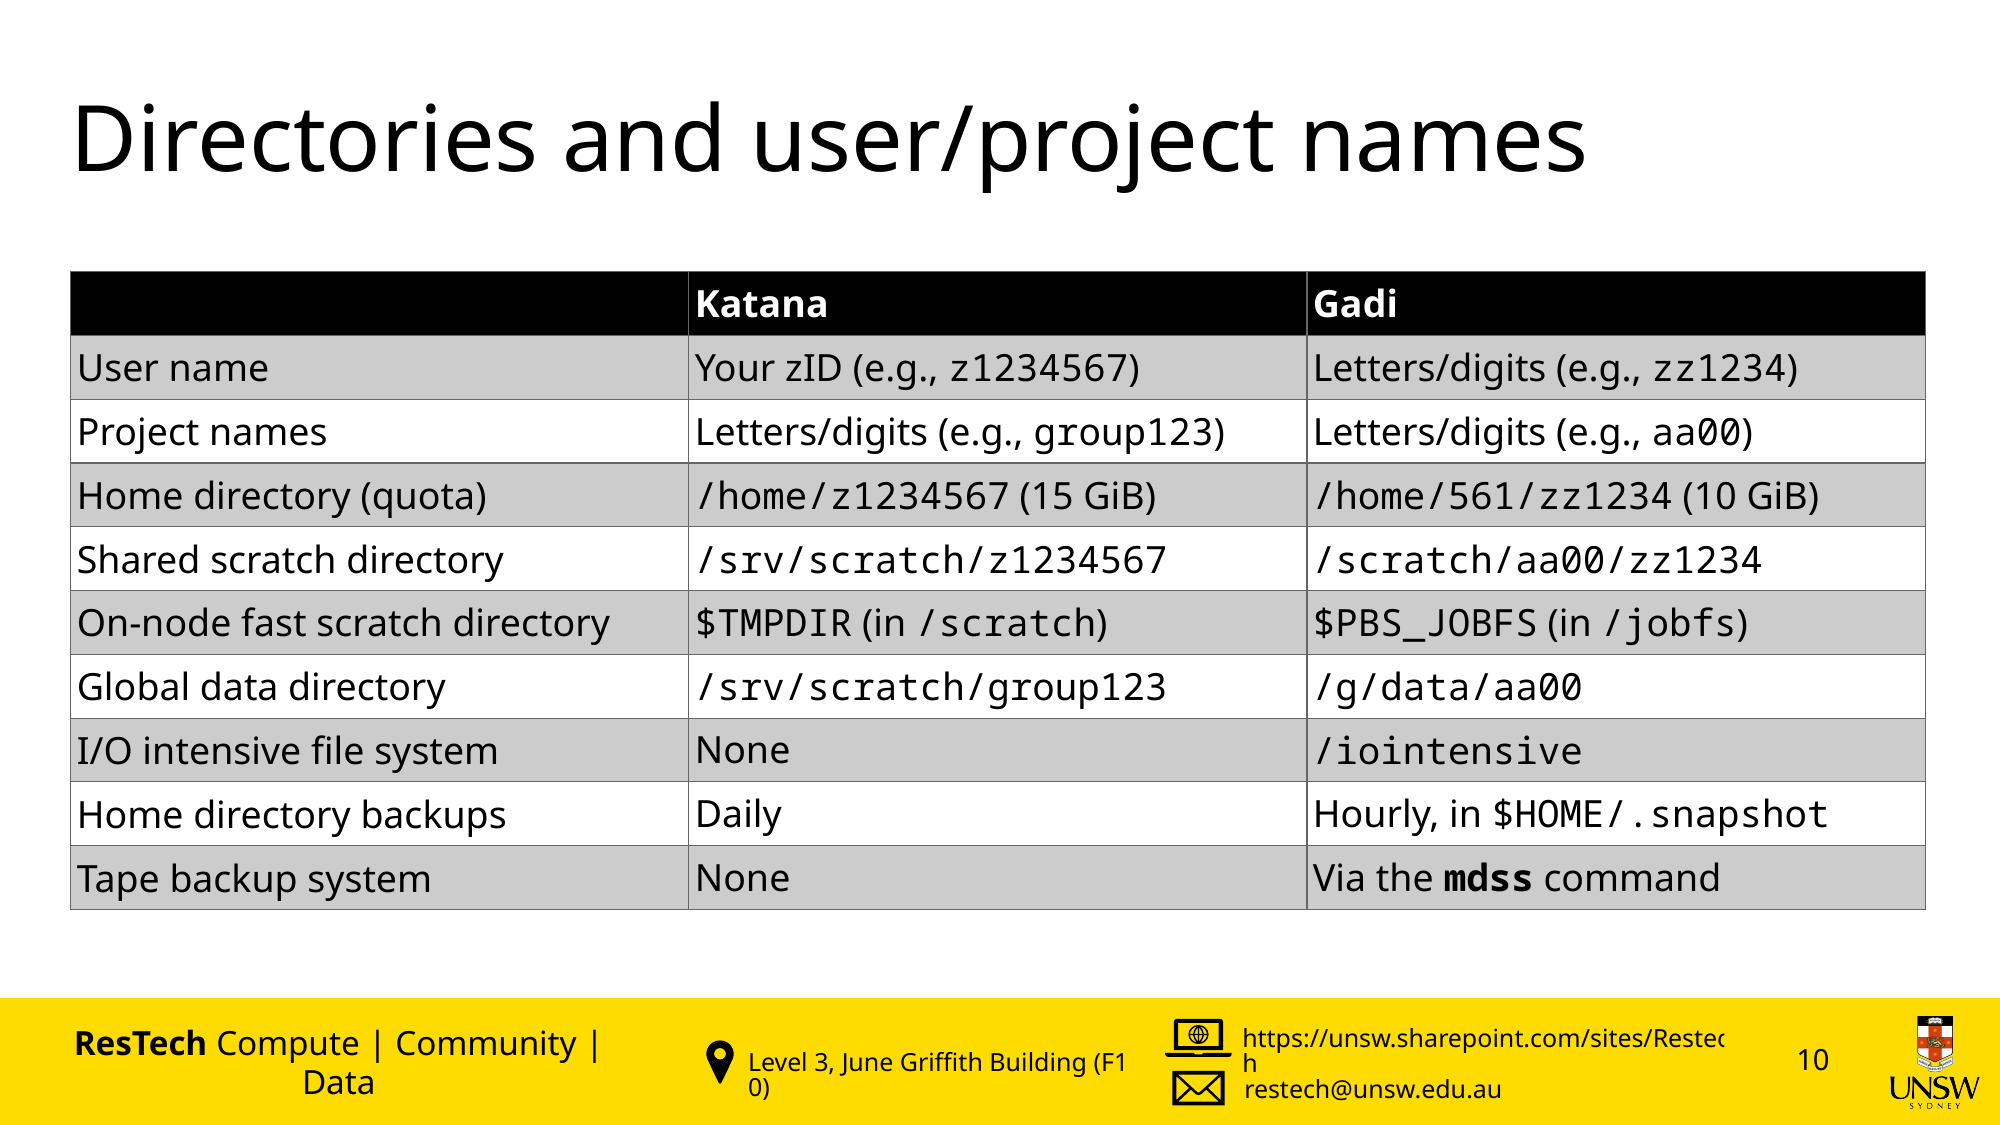

# Directories and user/project names
| | Katana | Gadi |
| --- | --- | --- |
| User name | Your zID (e.g., z1234567) | Letters/digits (e.g., zz1234) |
| Project names | Letters/digits (e.g., group123) | Letters/digits (e.g., aa00) |
| Home directory (quota) | /home/z1234567 (15 GiB) | /home/561/zz1234 (10 GiB) |
| Shared scratch directory | /srv/scratch/z1234567 | /scratch/aa00/zz1234 |
| On-node fast scratch directory | $TMPDIR (in /scratch) | $PBS\_JOBFS (in /jobfs) |
| Global data directory | /srv/scratch/group123 | /g/data/aa00 |
| I/O intensive file system | None | /iointensive |
| Home directory backups | Daily | Hourly, in $HOME/.snapshot |
| Tape backup system | None | Via the mdss command |